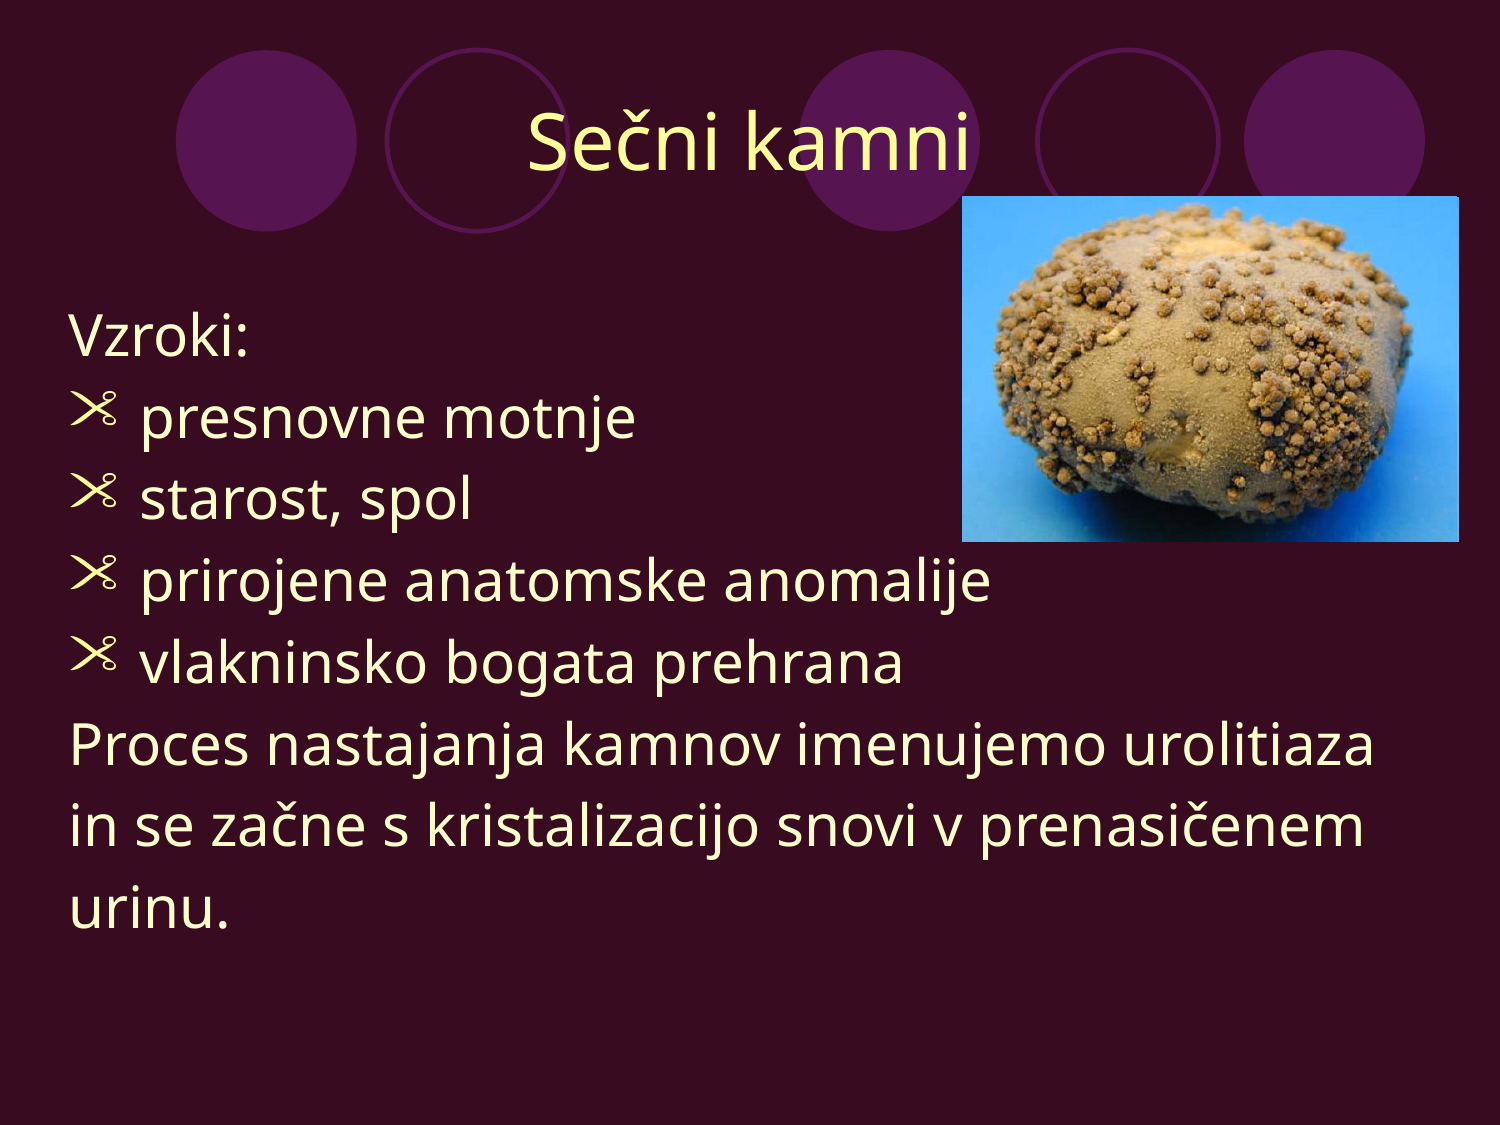

# Sečni kamni
Vzroki:
 presnovne motnje
 starost, spol
 prirojene anatomske anomalije
 vlakninsko bogata prehrana
Proces nastajanja kamnov imenujemo urolitiaza
in se začne s kristalizacijo snovi v prenasičenem
urinu.